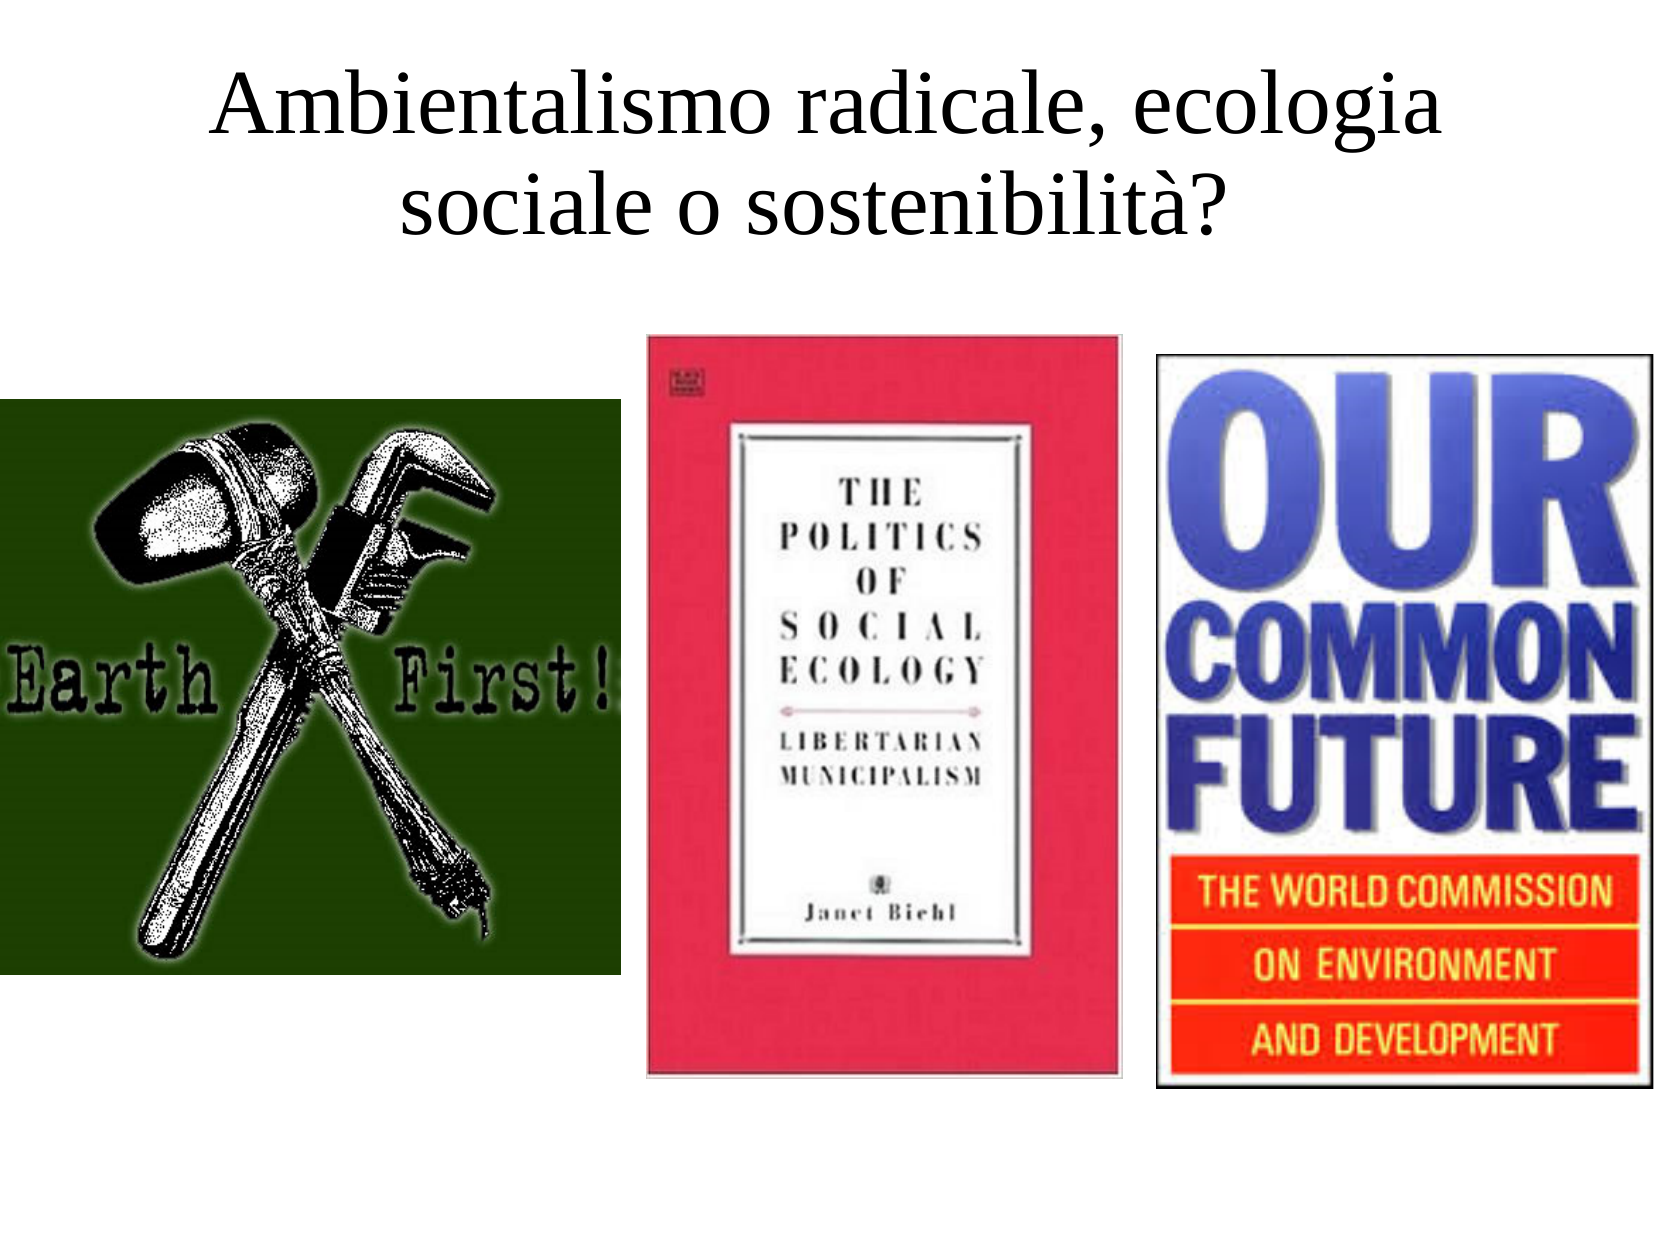

# Ambientalismo radicale, ecologia sociale o sostenibilità?